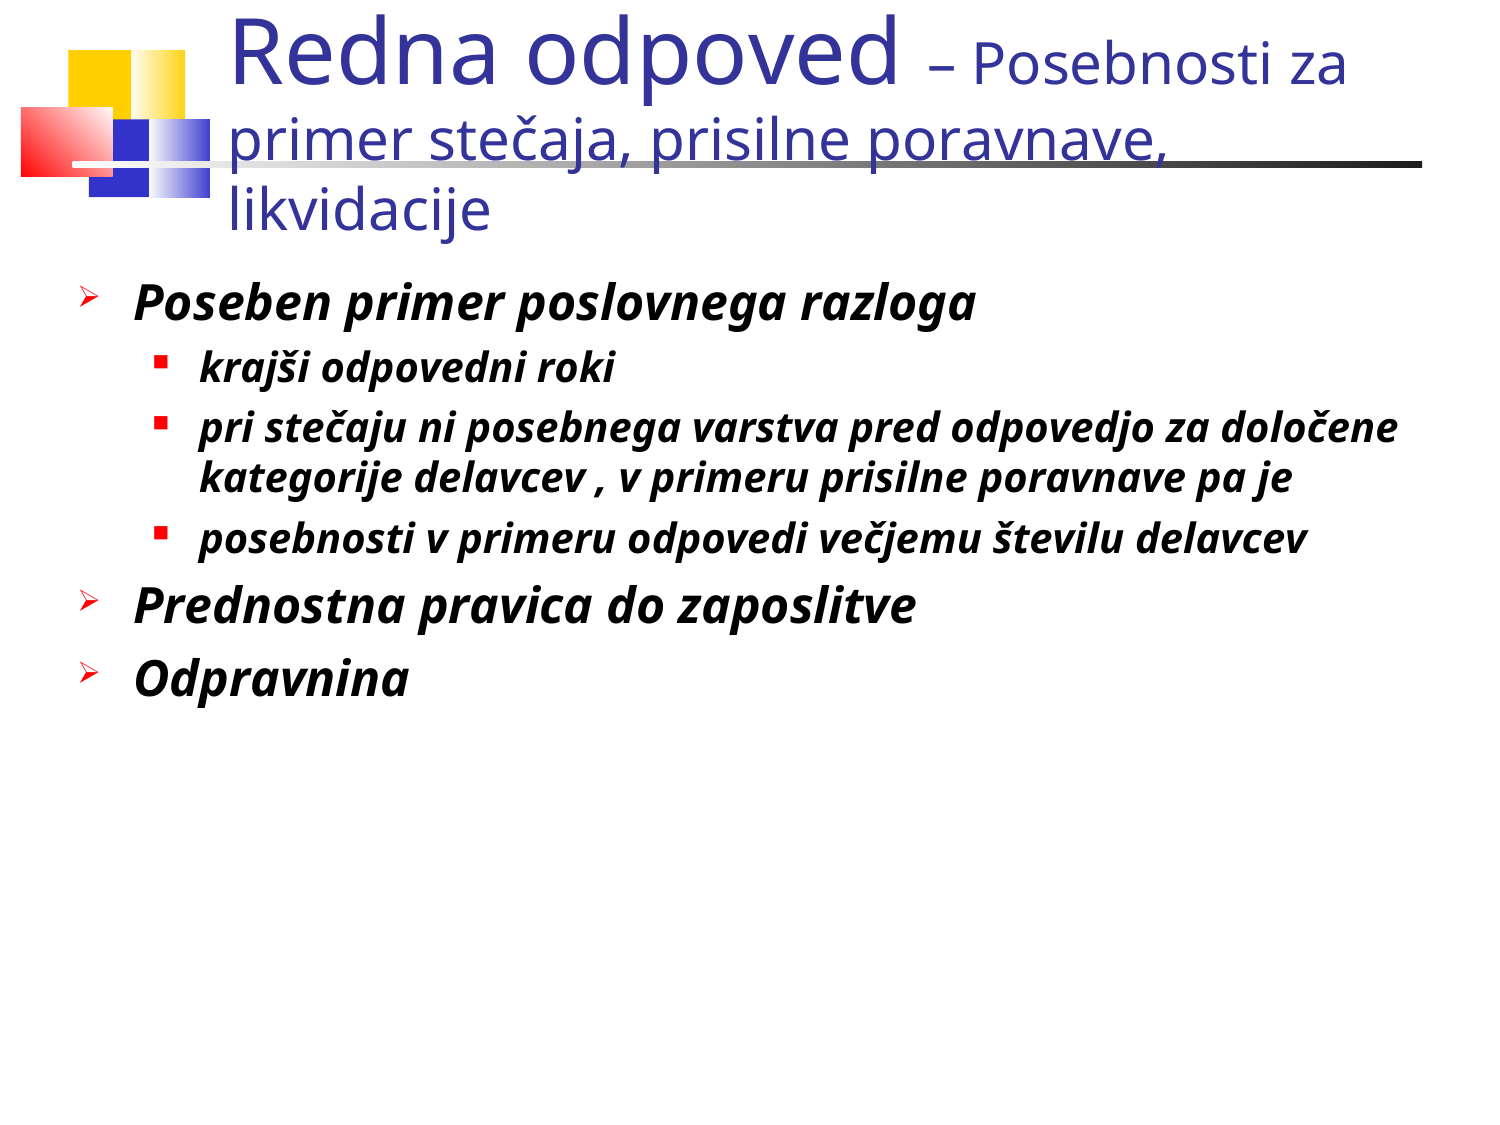

# Redna odpoved – Posebnosti za primer stečaja, prisilne poravnave, likvidacije
Poseben primer poslovnega razloga
krajši odpovedni roki
pri stečaju ni posebnega varstva pred odpovedjo za določene kategorije delavcev , v primeru prisilne poravnave pa je
posebnosti v primeru odpovedi večjemu številu delavcev
Prednostna pravica do zaposlitve
Odpravnina